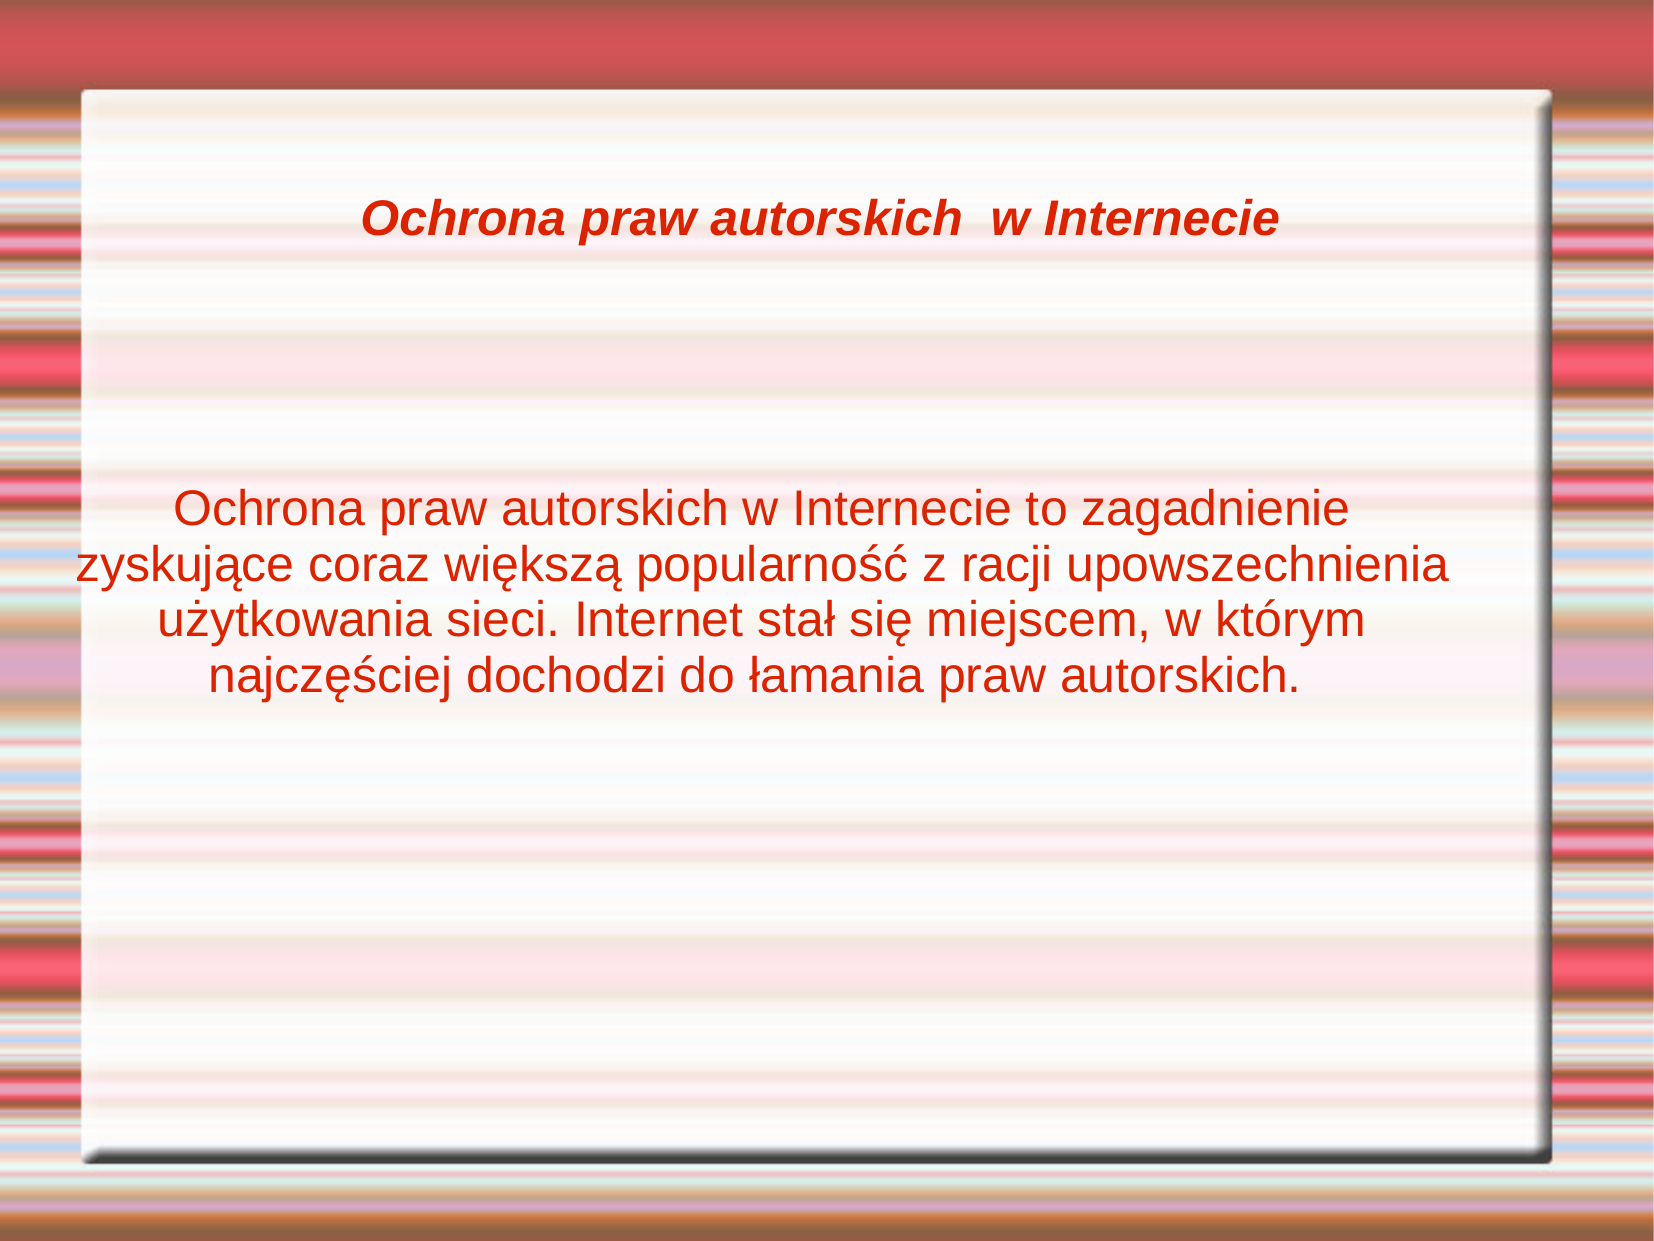

# Ochrona praw autorskich w Internecie
Ochrona praw autorskich w Internecie to zagadnienie zyskujące coraz większą popularność z racji upowszechnienia użytkowania sieci. Internet stał się miejscem, w którym najczęściej dochodzi do łamania praw autorskich.